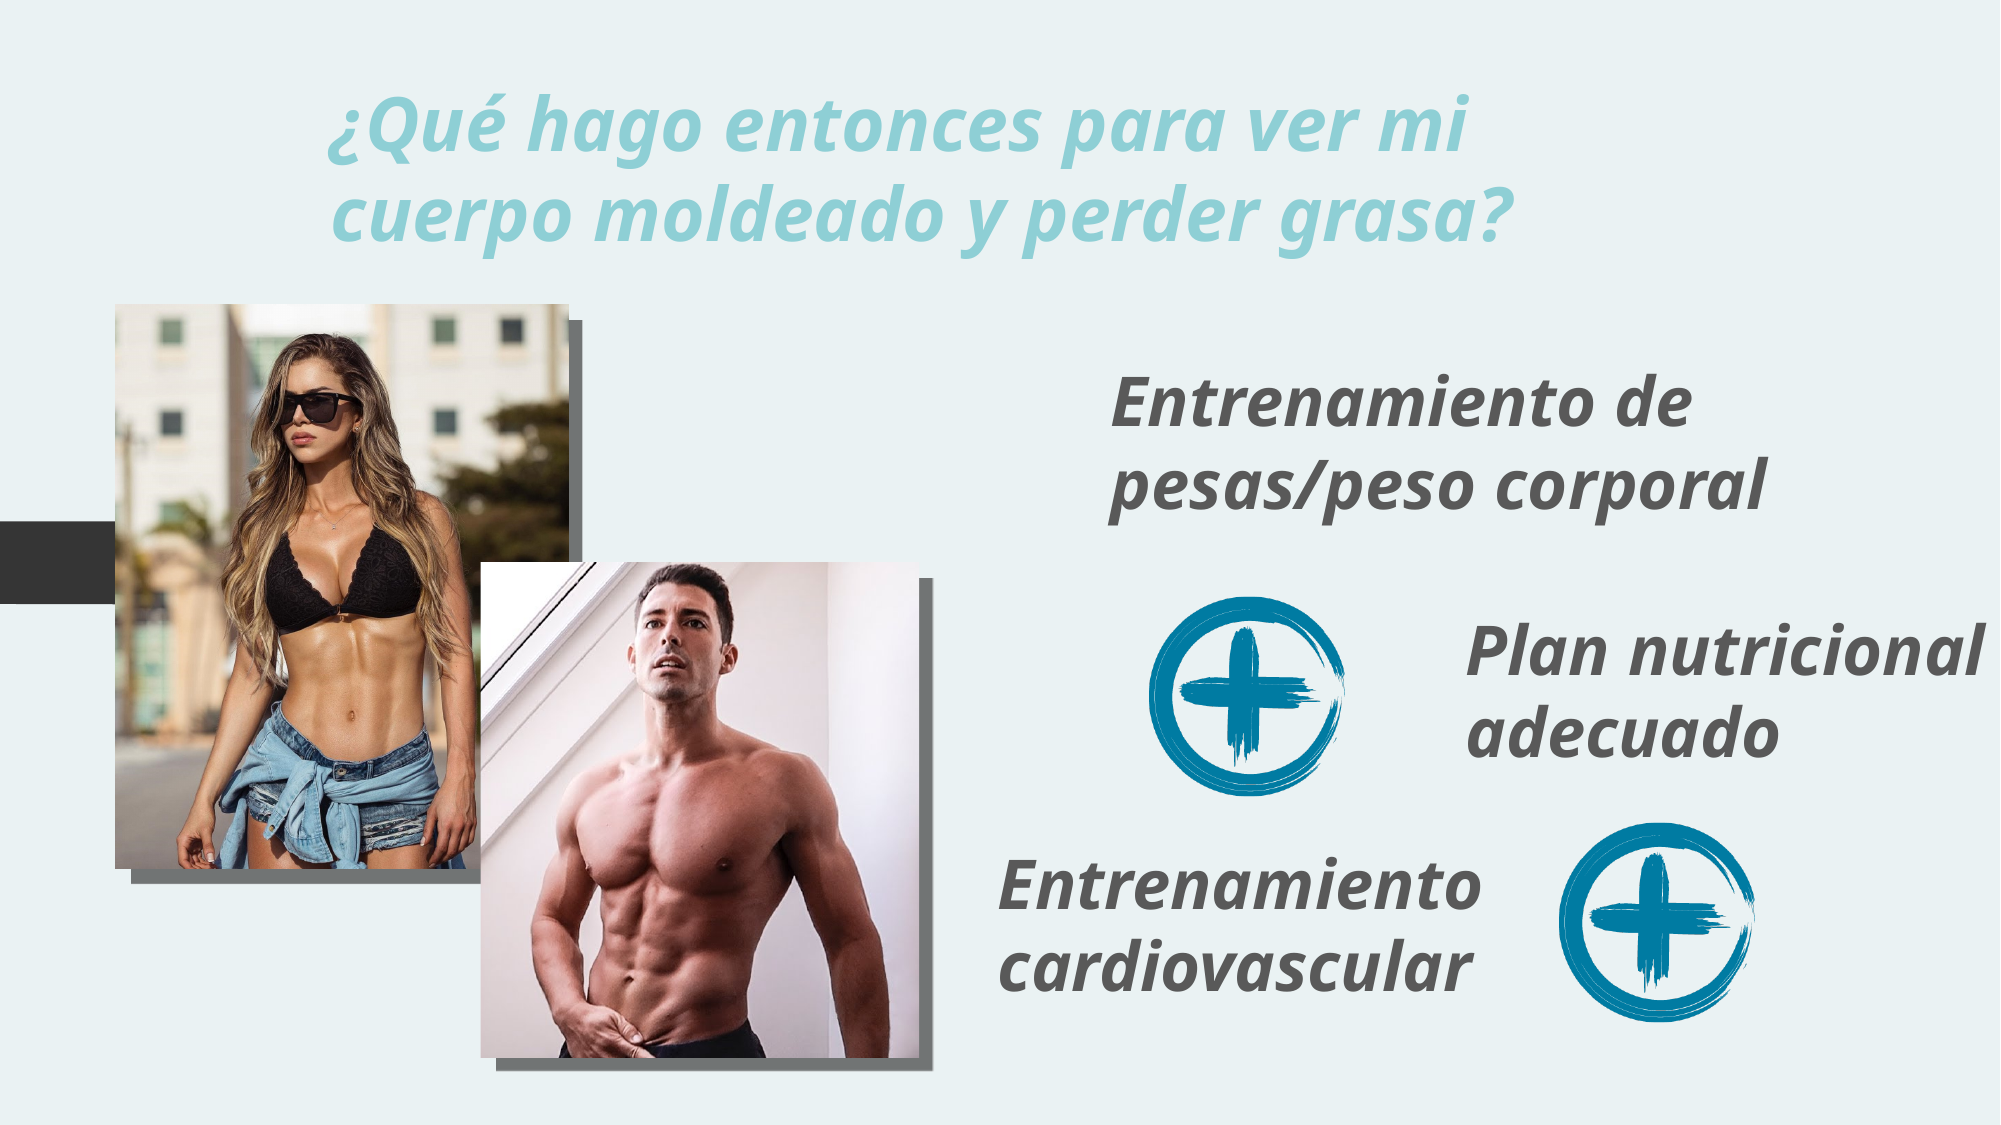

¿Qué hago entonces para ver mi cuerpo moldeado y perder grasa?
Entrenamiento de pesas/peso corporal
Plan nutricional adecuado
Entrenamiento cardiovascular